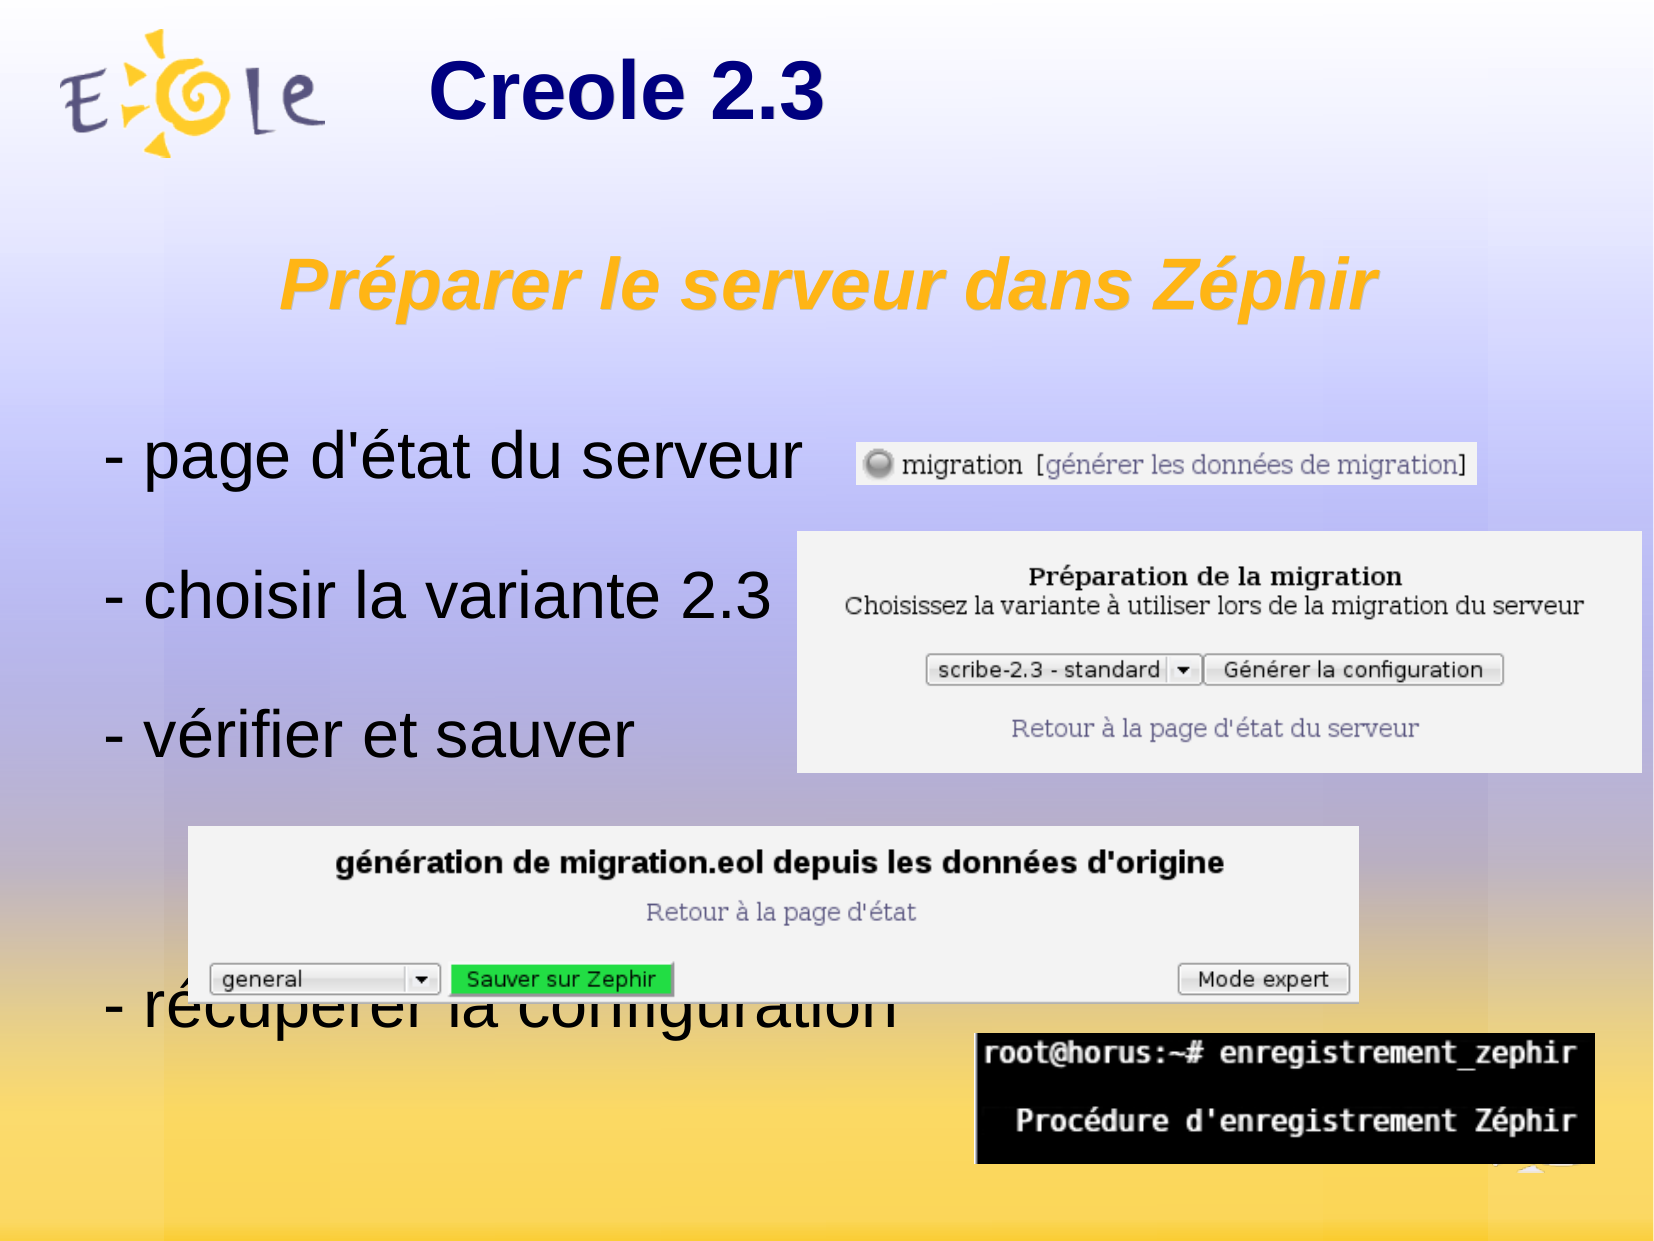

Creole 2.3
Préparer le serveur dans Zéphir
- page d'état du serveur
- choisir la variante 2.3
- vérifier et sauver
- récupérer la configuration